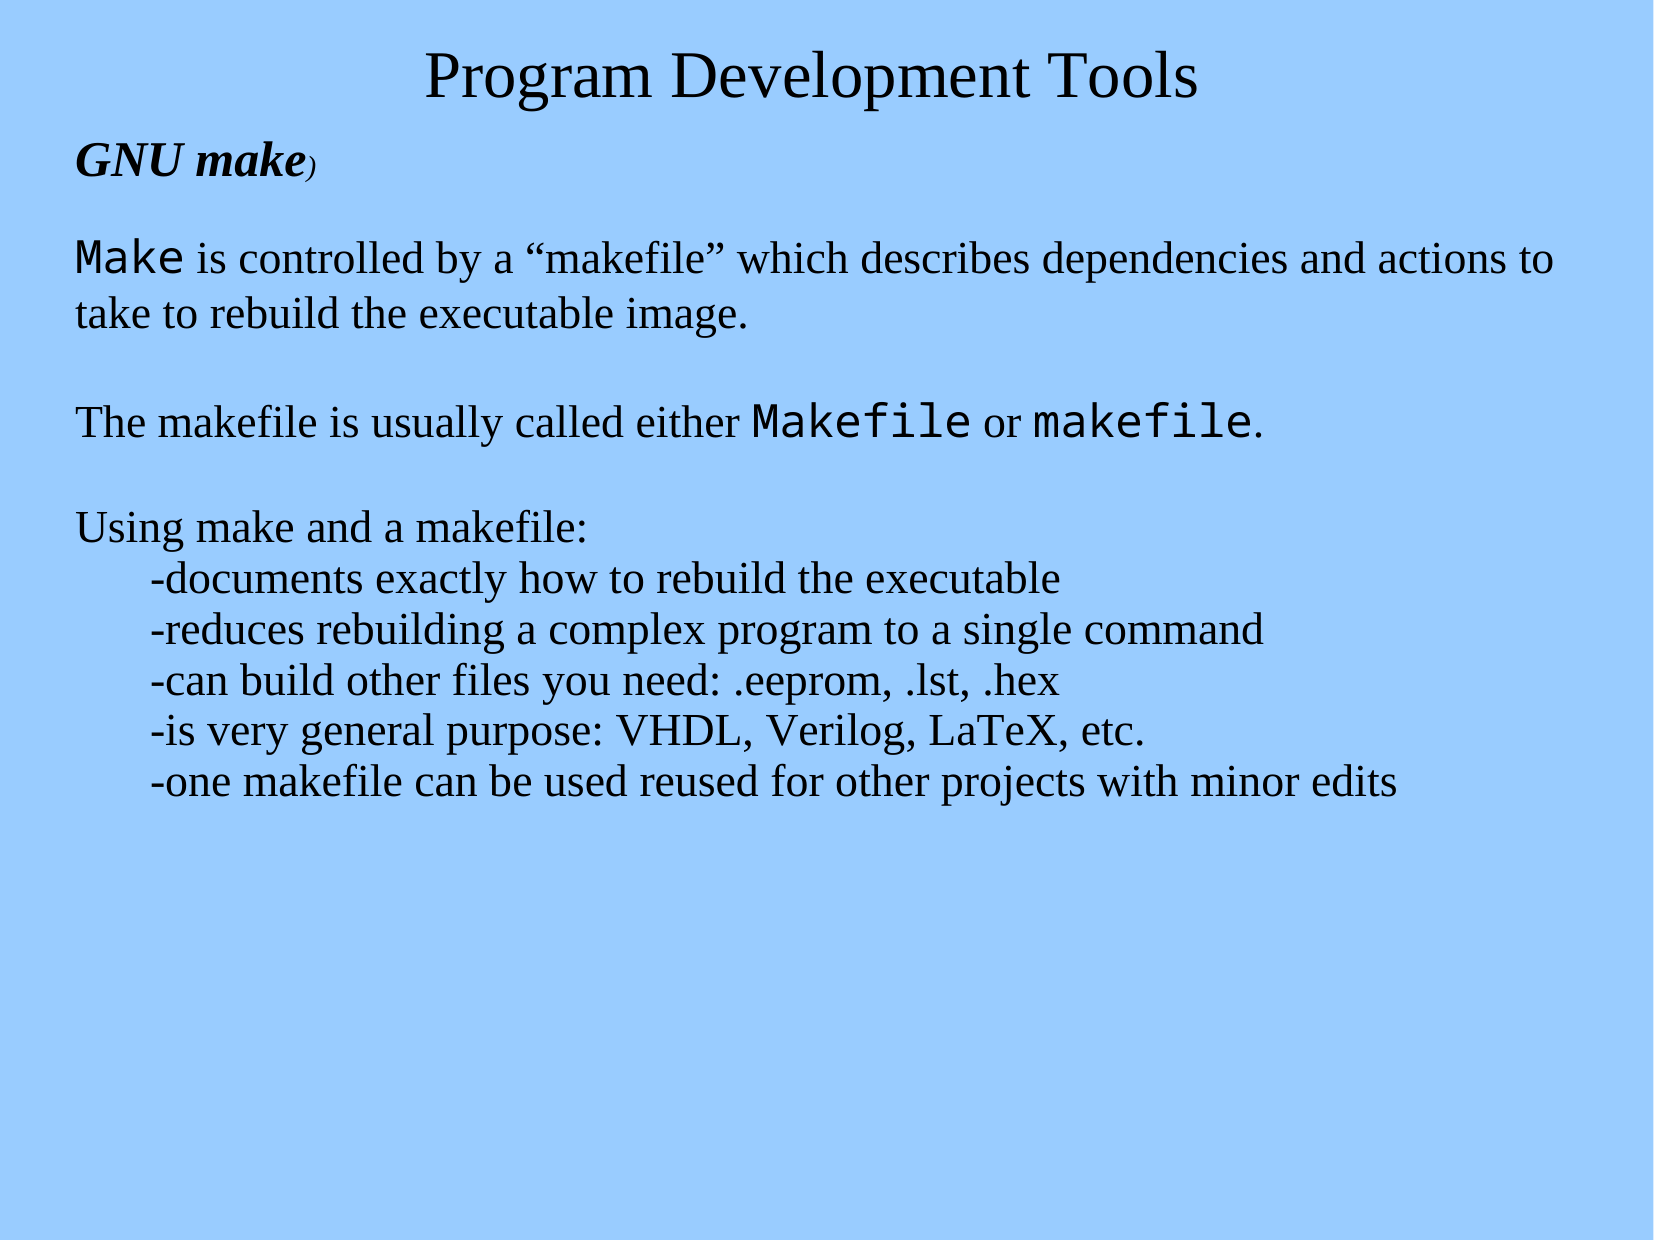

Program Development Tools
GNU make)
Make is controlled by a “makefile” which describes dependencies and actions to take to rebuild the executable image.
The makefile is usually called either Makefile or makefile.
Using make and a makefile:
	-documents exactly how to rebuild the executable
	-reduces rebuilding a complex program to a single command
	-can build other files you need: .eeprom, .lst, .hex
	-is very general purpose: VHDL, Verilog, LaTeX, etc.
	-one makefile can be used reused for other projects with minor edits